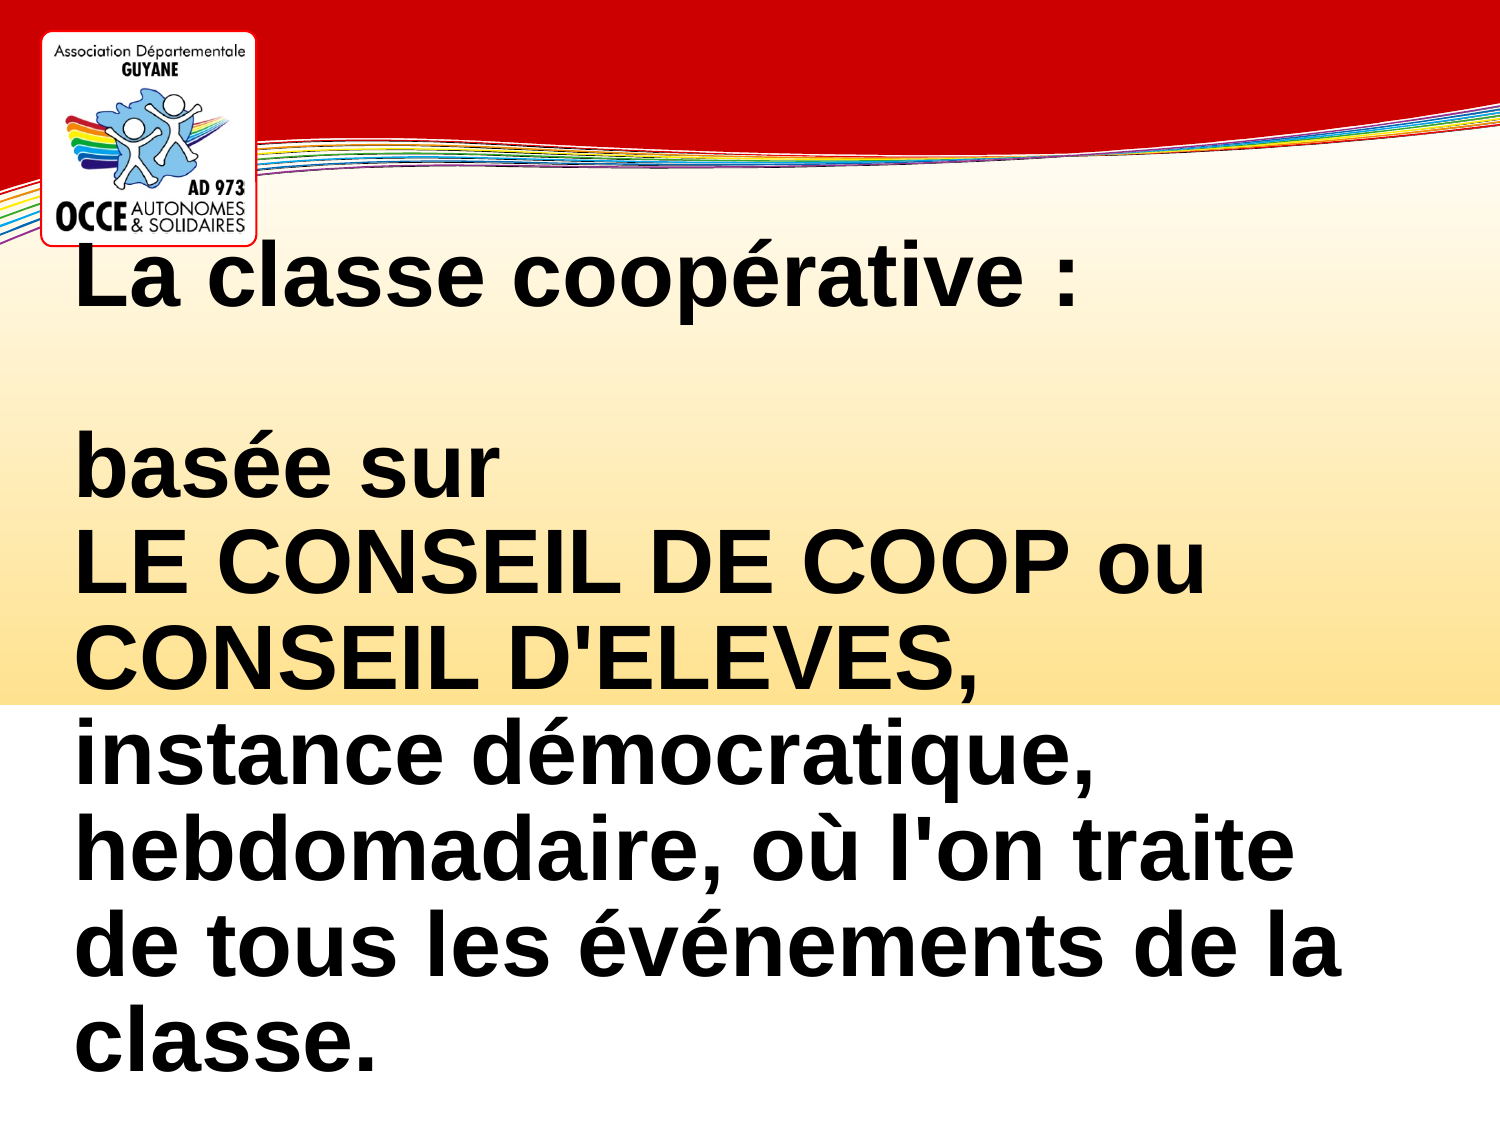

# La classe coopérative : basée sur LE CONSEIL DE COOP ou CONSEIL D'ELEVES, instance démocratique, hebdomadaire, où l'on traite de tous les événements de la classe.